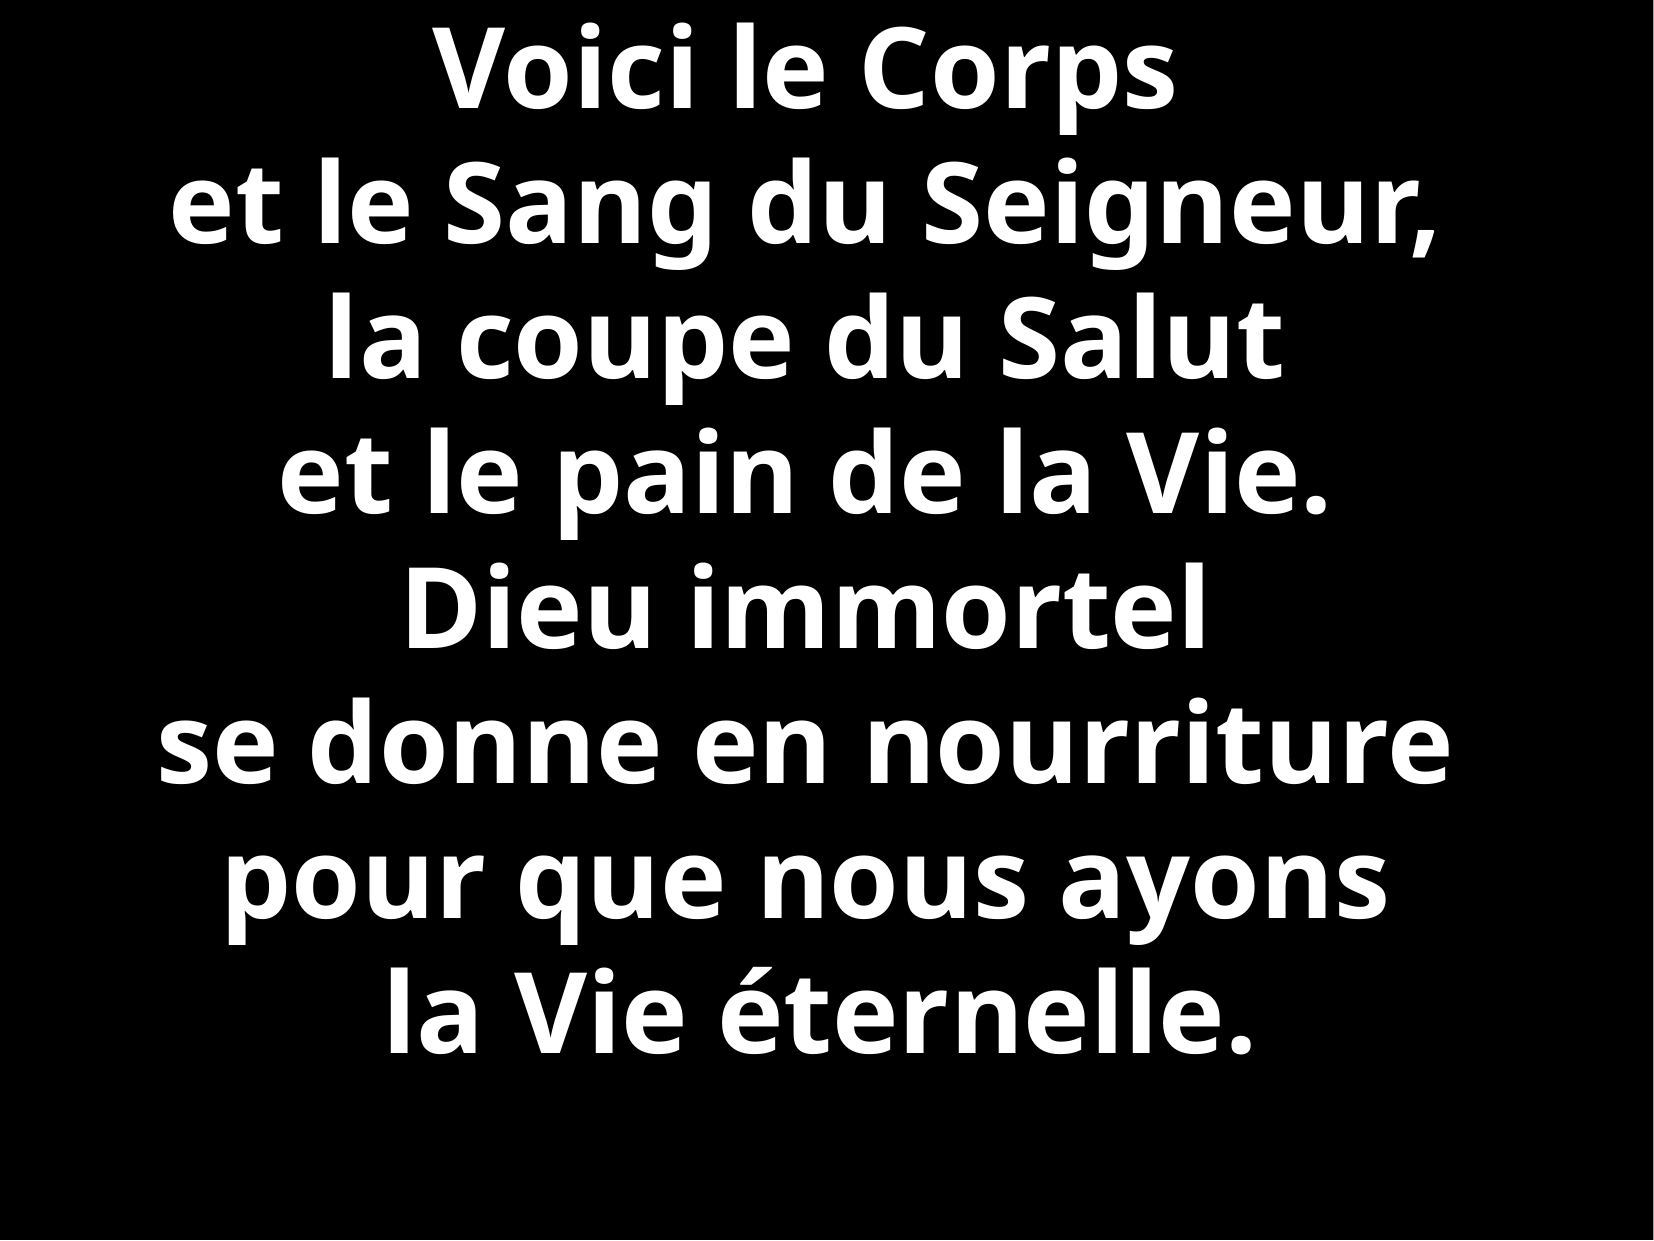

# Voici le Corps
et le Sang du Seigneur,
la coupe du Salut
et le pain de la Vie.
Dieu immortel
se donne en nourriture
pour que nous ayons
la Vie éternelle.